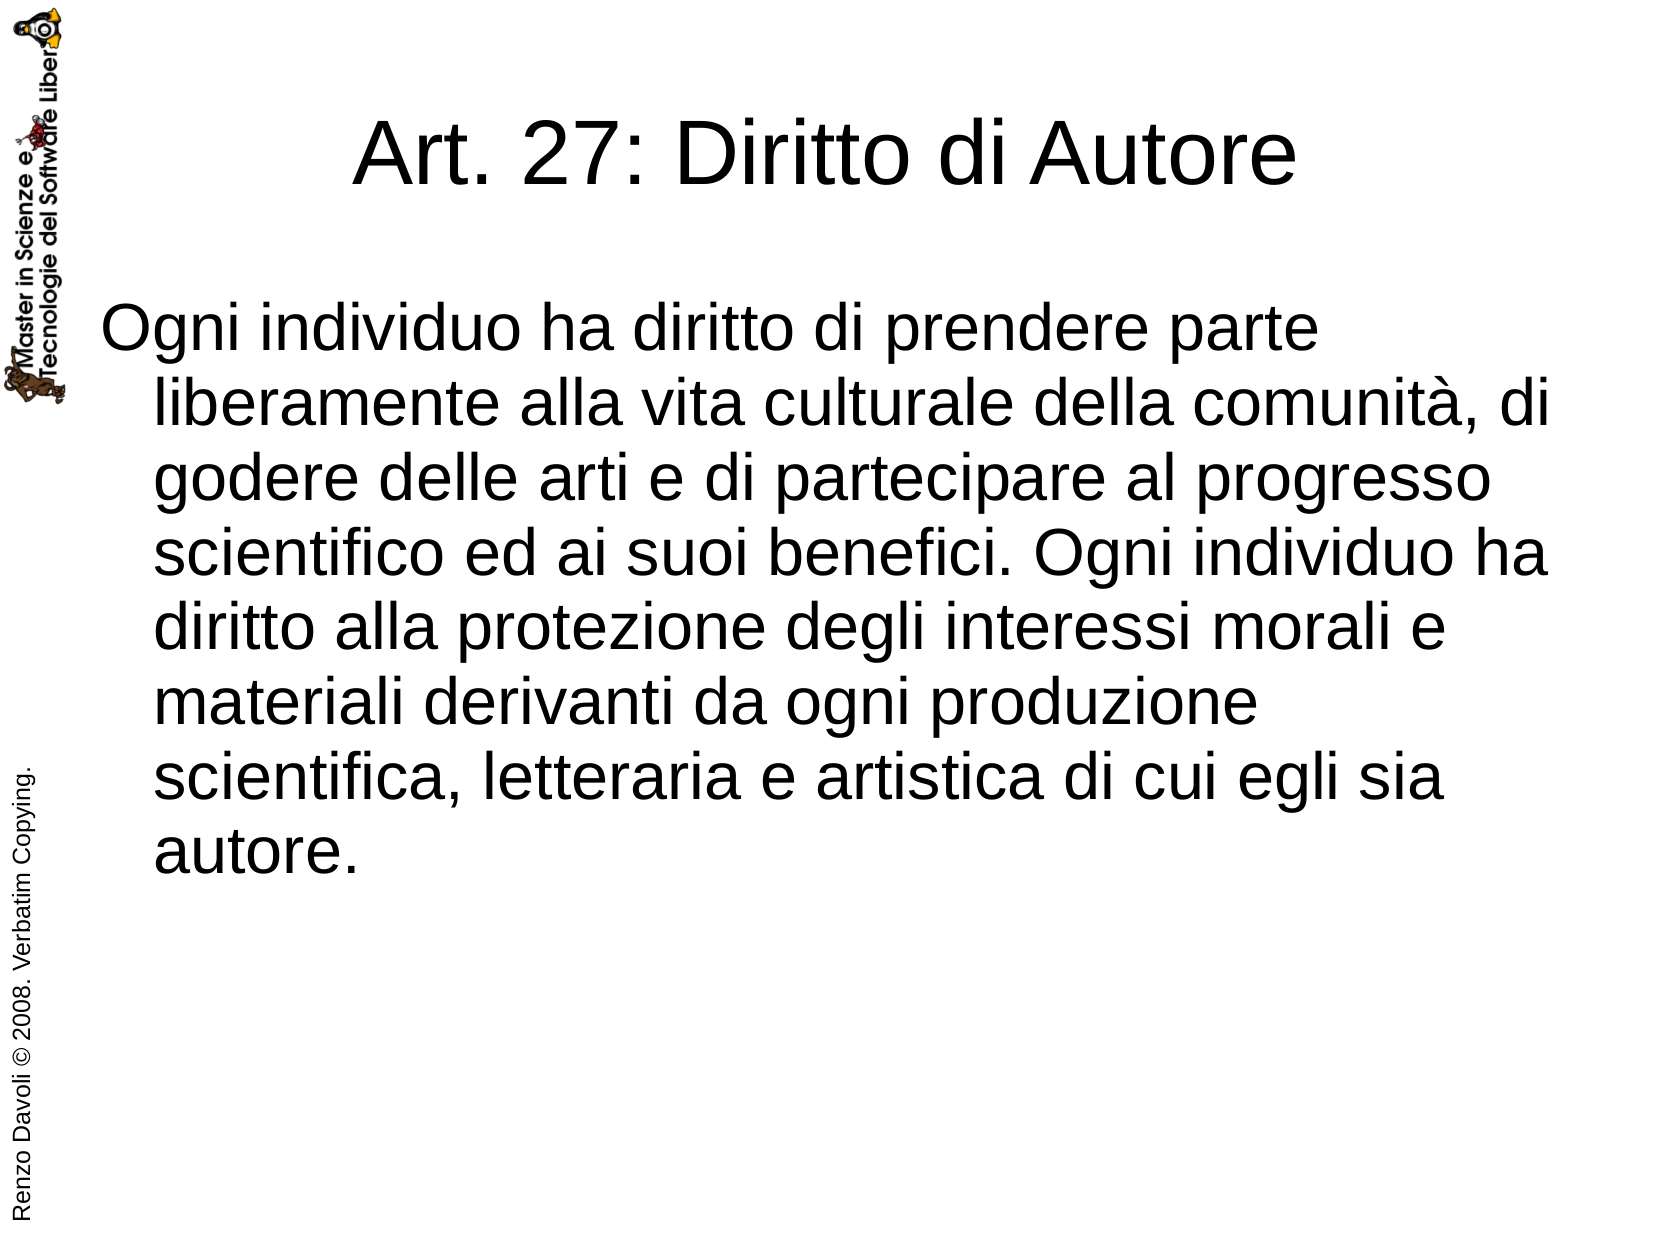

# Art. 27: Diritto di Autore
Ogni individuo ha diritto di prendere parte liberamente alla vita culturale della comunità, di godere delle arti e di partecipare al progresso scientifico ed ai suoi benefici. Ogni individuo ha diritto alla protezione degli interessi morali e materiali derivanti da ogni produzione scientifica, letteraria e artistica di cui egli sia autore.